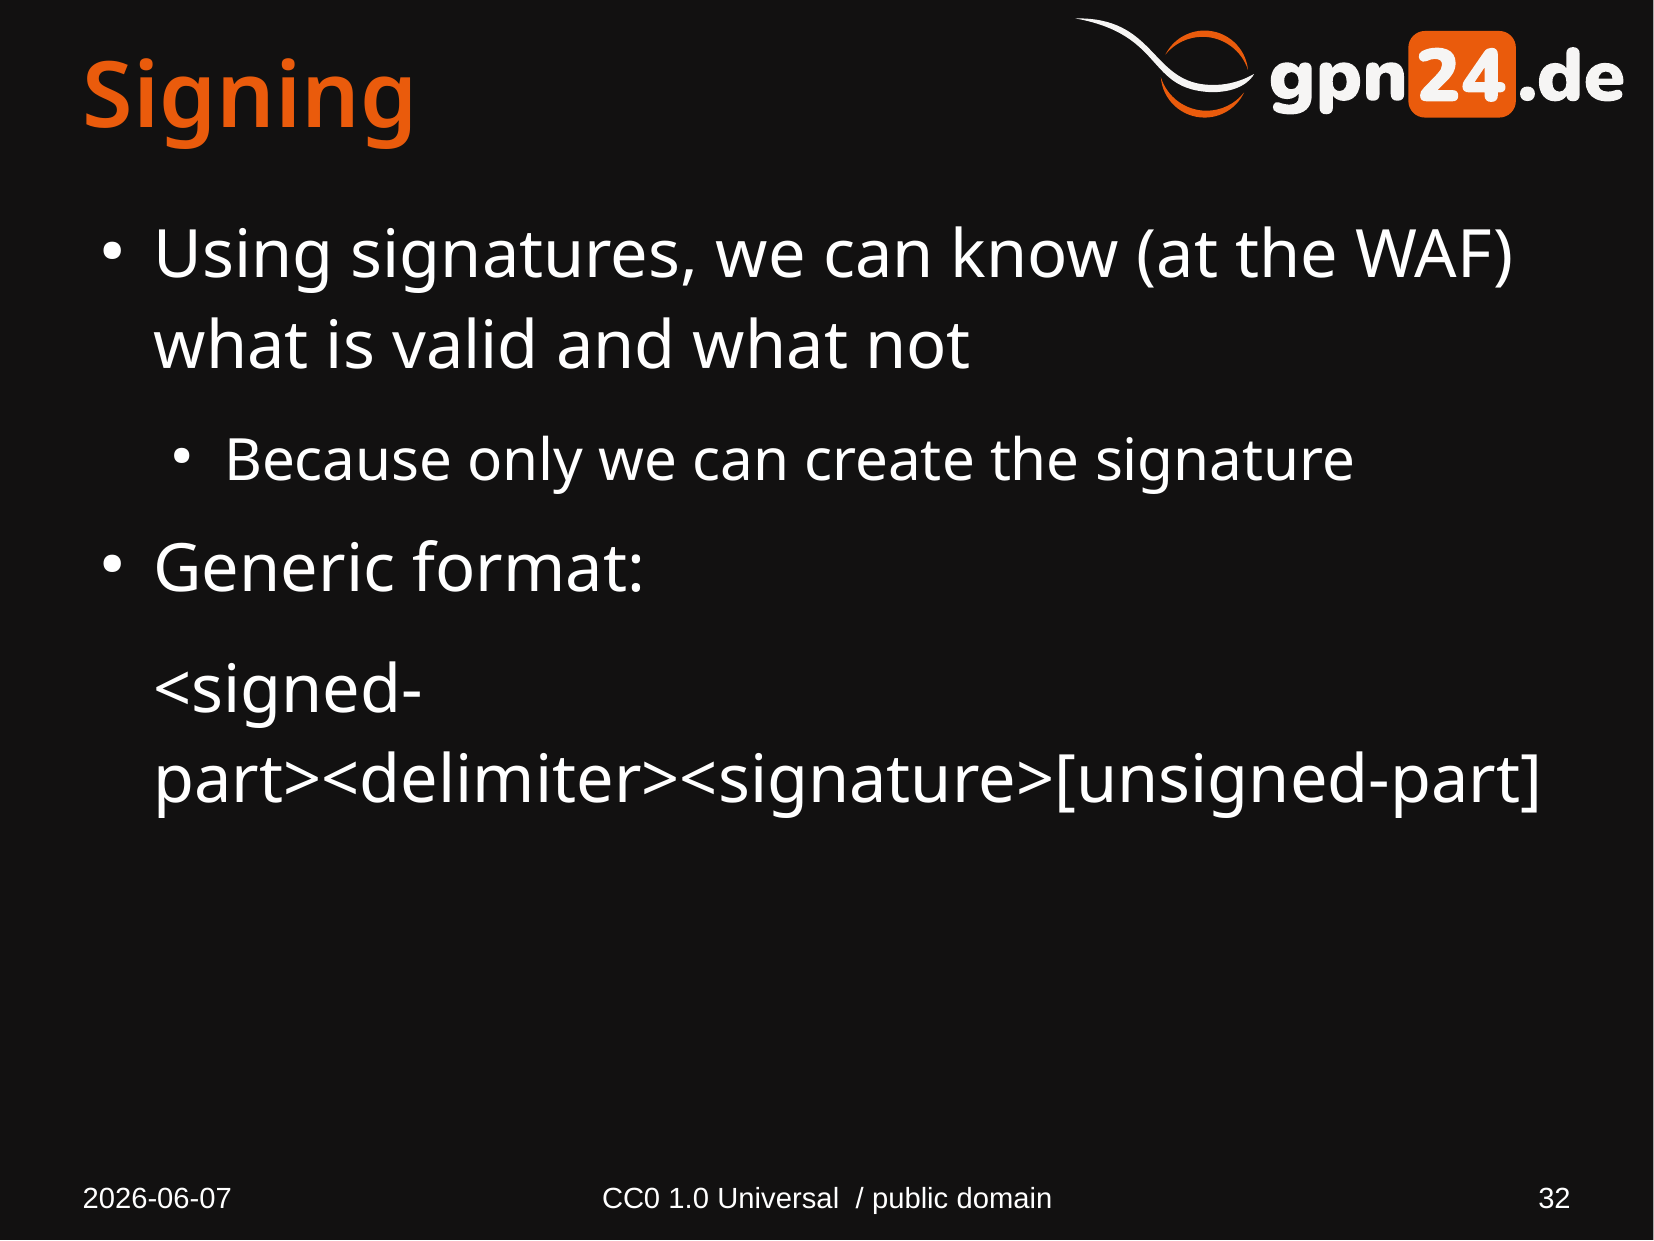

# Signing
Using signatures, we can know (at the WAF) what is valid and what not
Because only we can create the signature
Generic format:
<signed-part><delimiter><signature>[unsigned-part]
2026-06-07
CC0 1.0 Universal / public domain
32